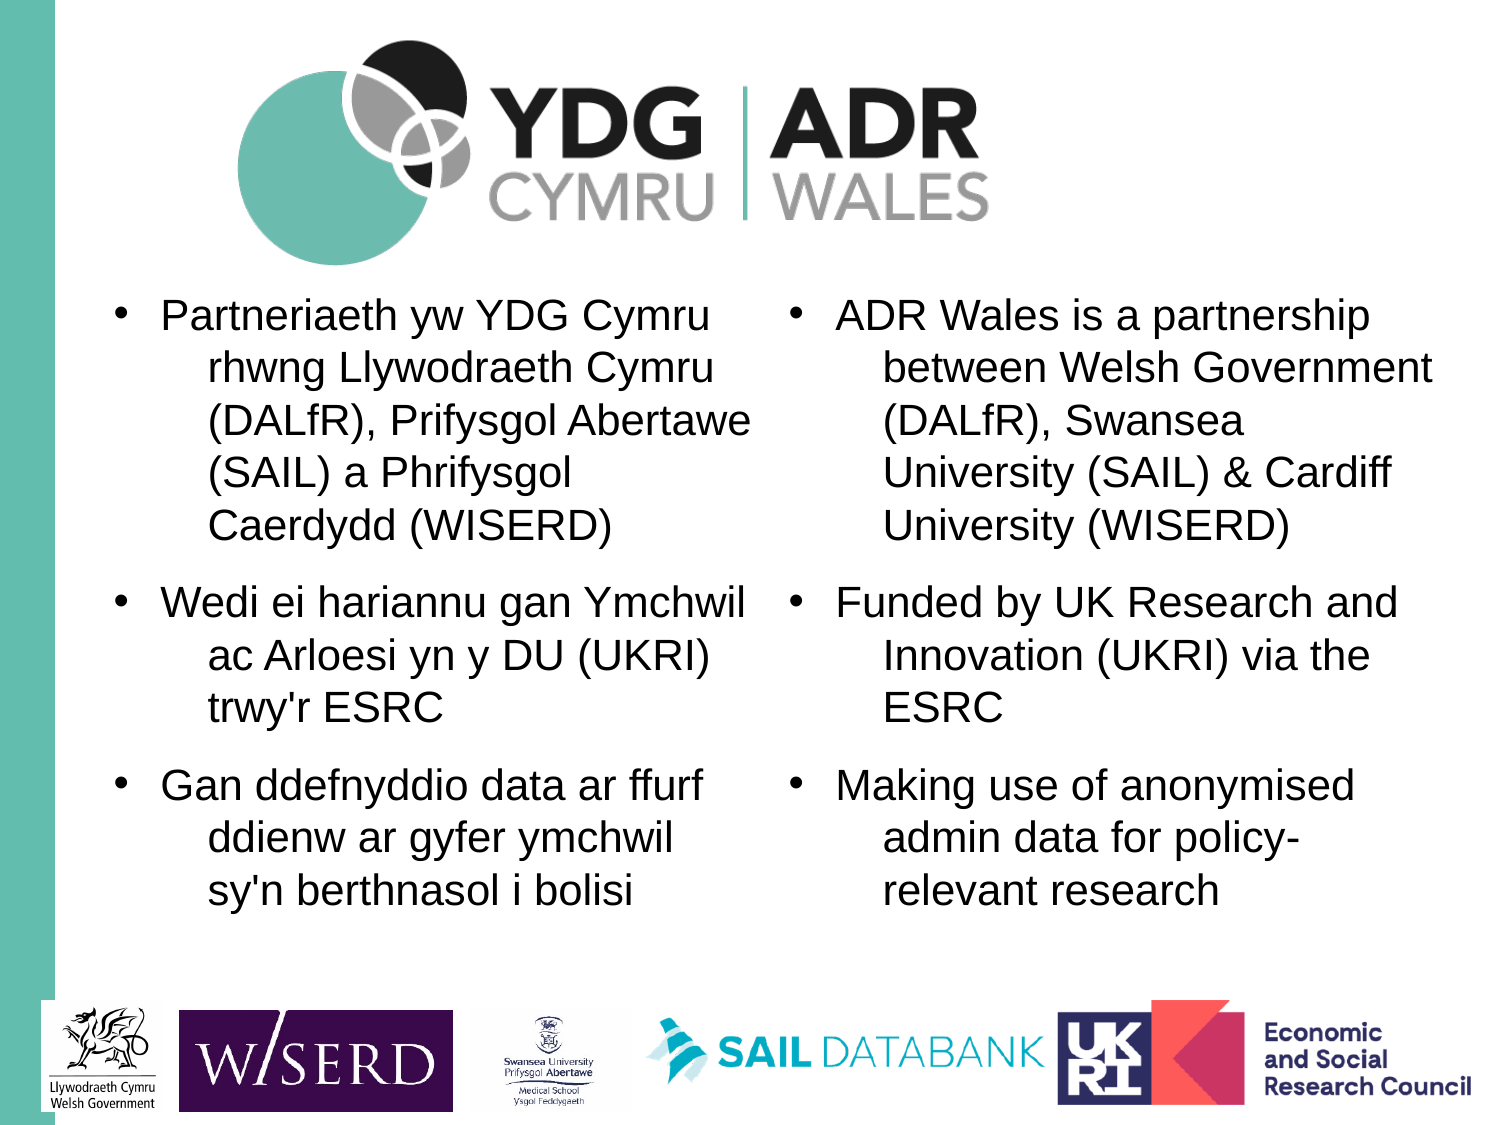

Partneriaeth yw YDG Cymru rhwng Llywodraeth Cymru (DALfR), Prifysgol Abertawe (SAIL) a Phrifysgol Caerdydd (WISERD)
Wedi ei hariannu gan Ymchwil ac Arloesi yn y DU (UKRI) trwy'r ESRC
Gan ddefnyddio data ar ffurf ddienw ar gyfer ymchwil sy'n berthnasol i bolisi
# ADR Wales is a partnership between Welsh Government (DALfR), Swansea University (SAIL) & Cardiff University (WISERD)
Funded by UK Research and Innovation (UKRI) via the ESRC
Making use of anonymised admin data for policy-relevant research